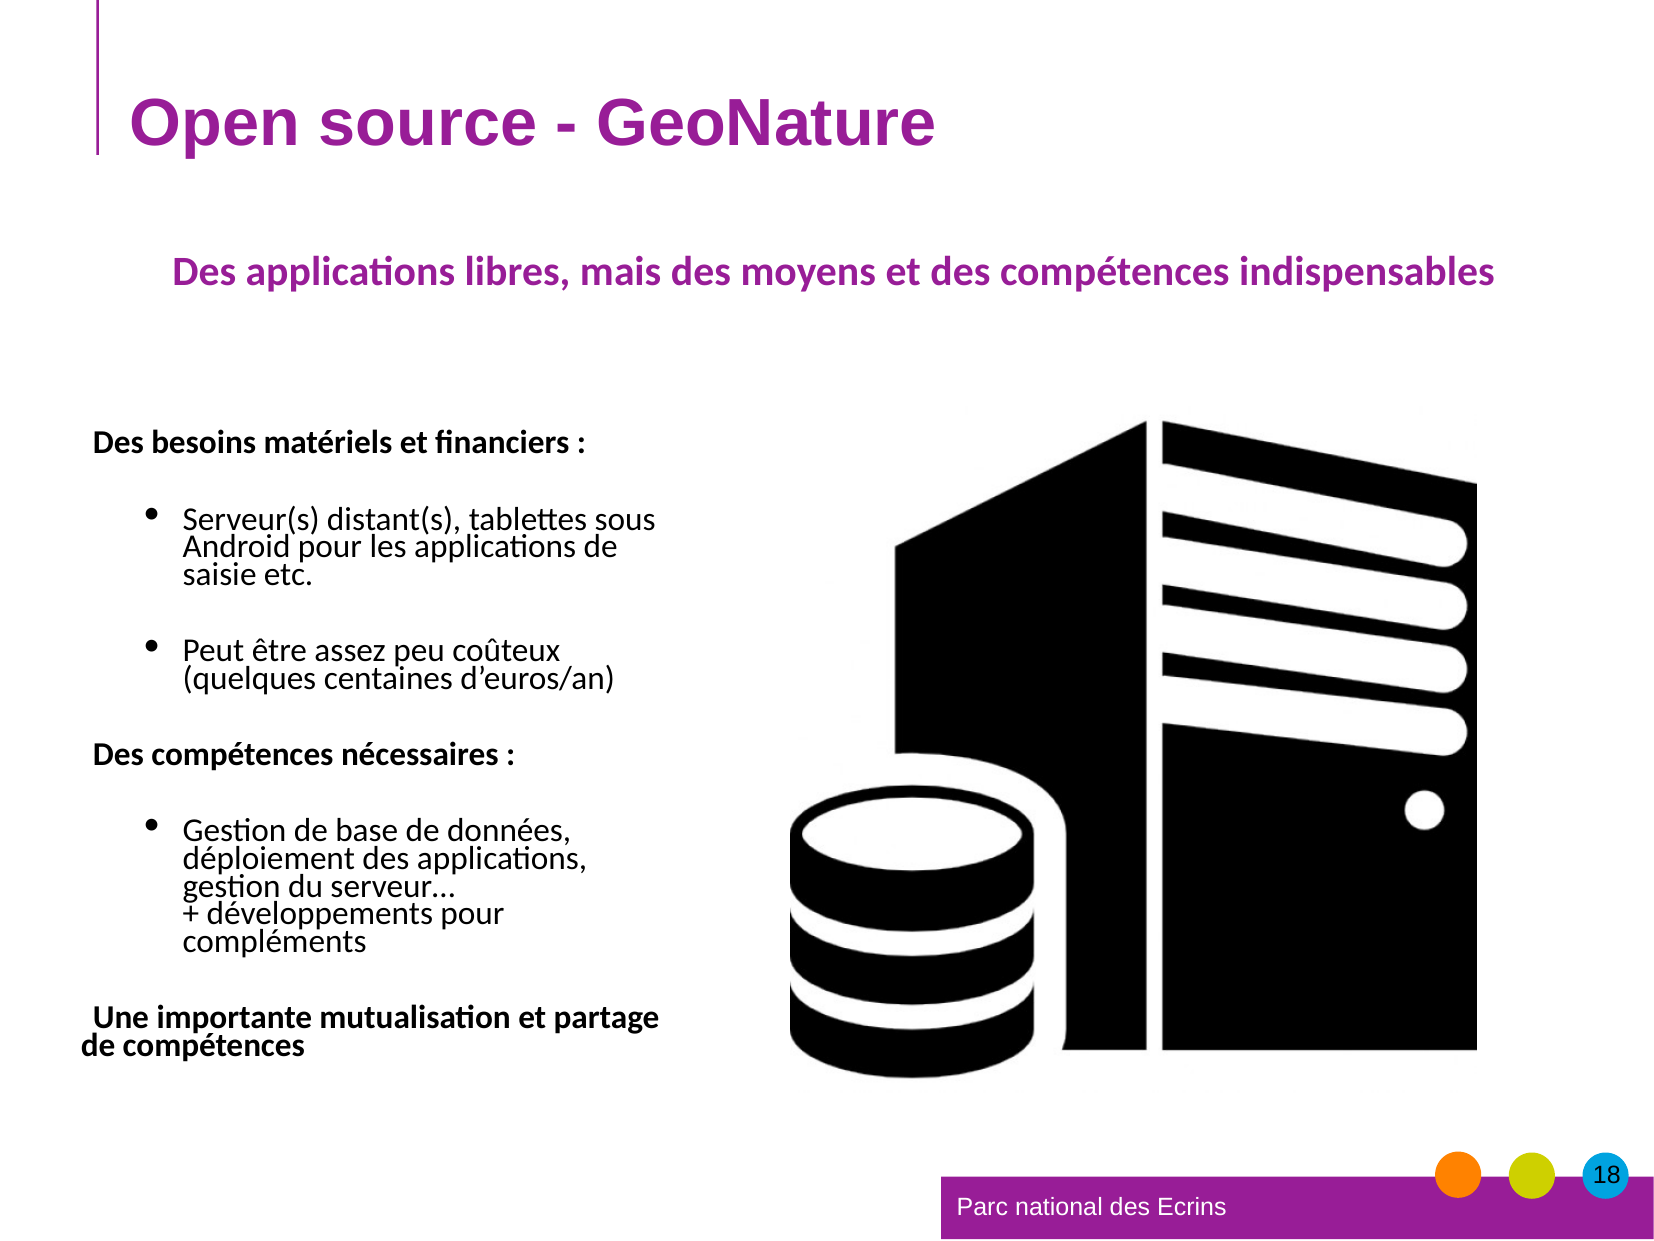

# Open source - GeoNature
Des applications libres, mais des moyens et des compétences indispensables
Des besoins matériels et financiers :
Serveur(s) distant(s), tablettes sous Android pour les applications de saisie etc.
Peut être assez peu coûteux (quelques centaines d’euros/an)
Des compétences nécessaires :
Gestion de base de données, déploiement des applications, gestion du serveur…
+ développements pour compléments
Une importante mutualisation et partage de compétences